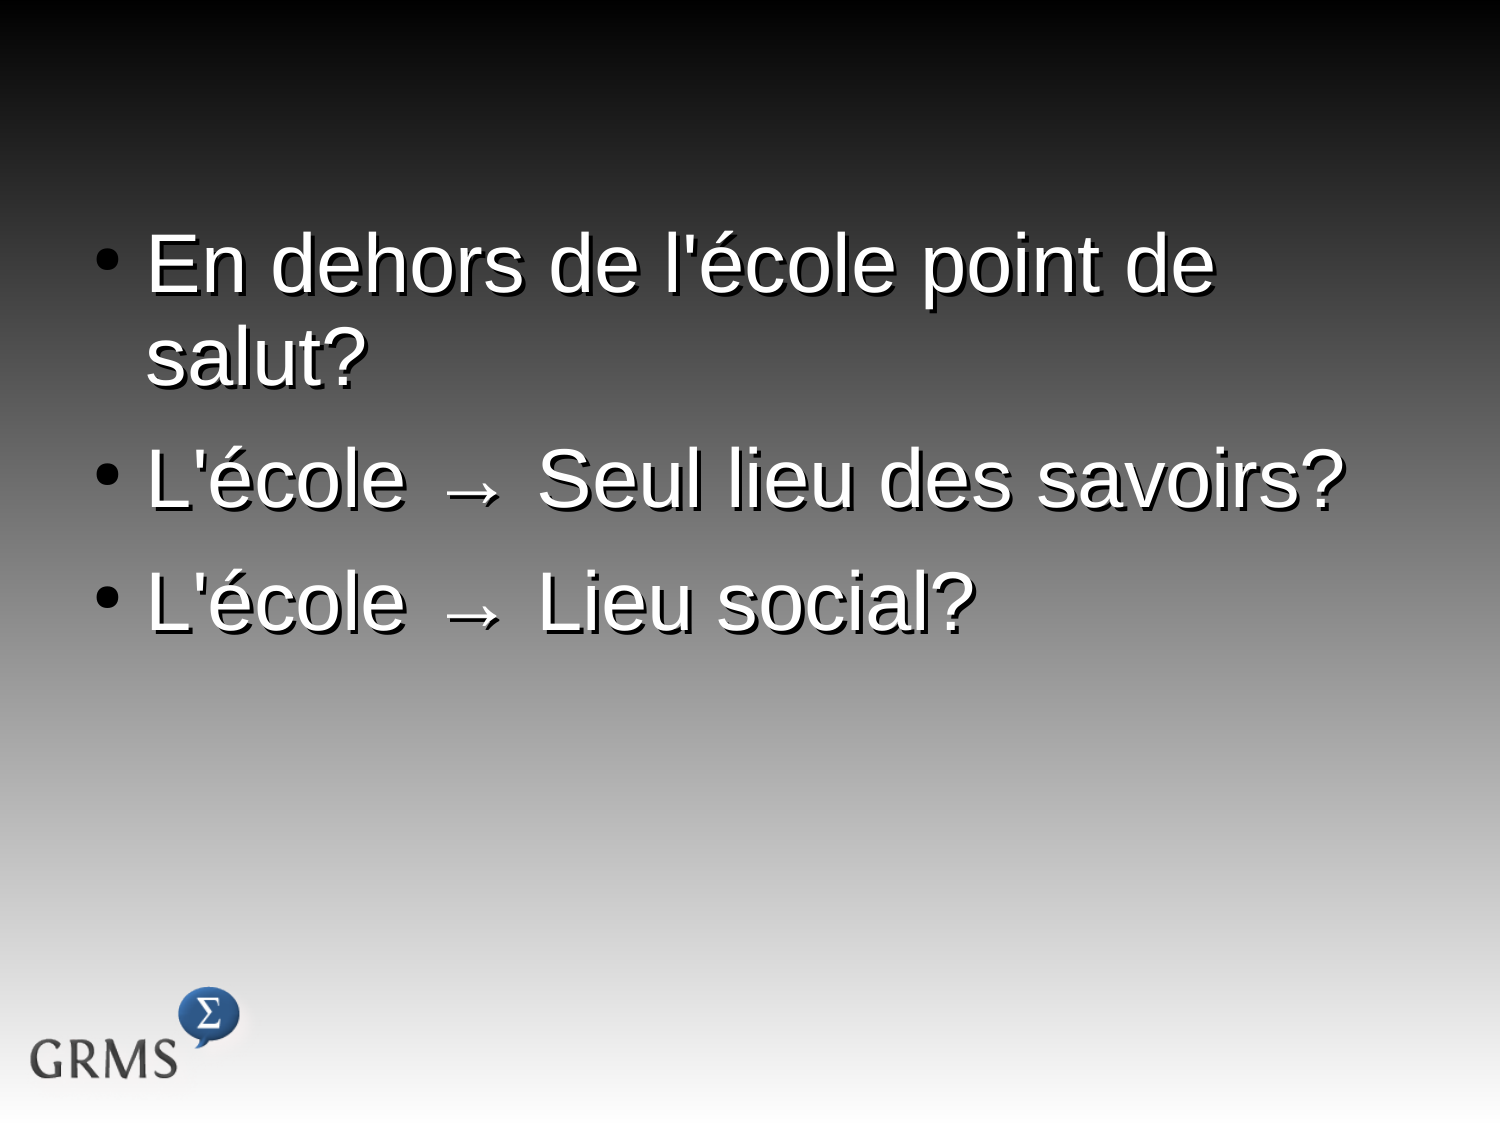

# En dehors de l'école point de salut?
L'école → Seul lieu des savoirs?
L'école → Lieu social?